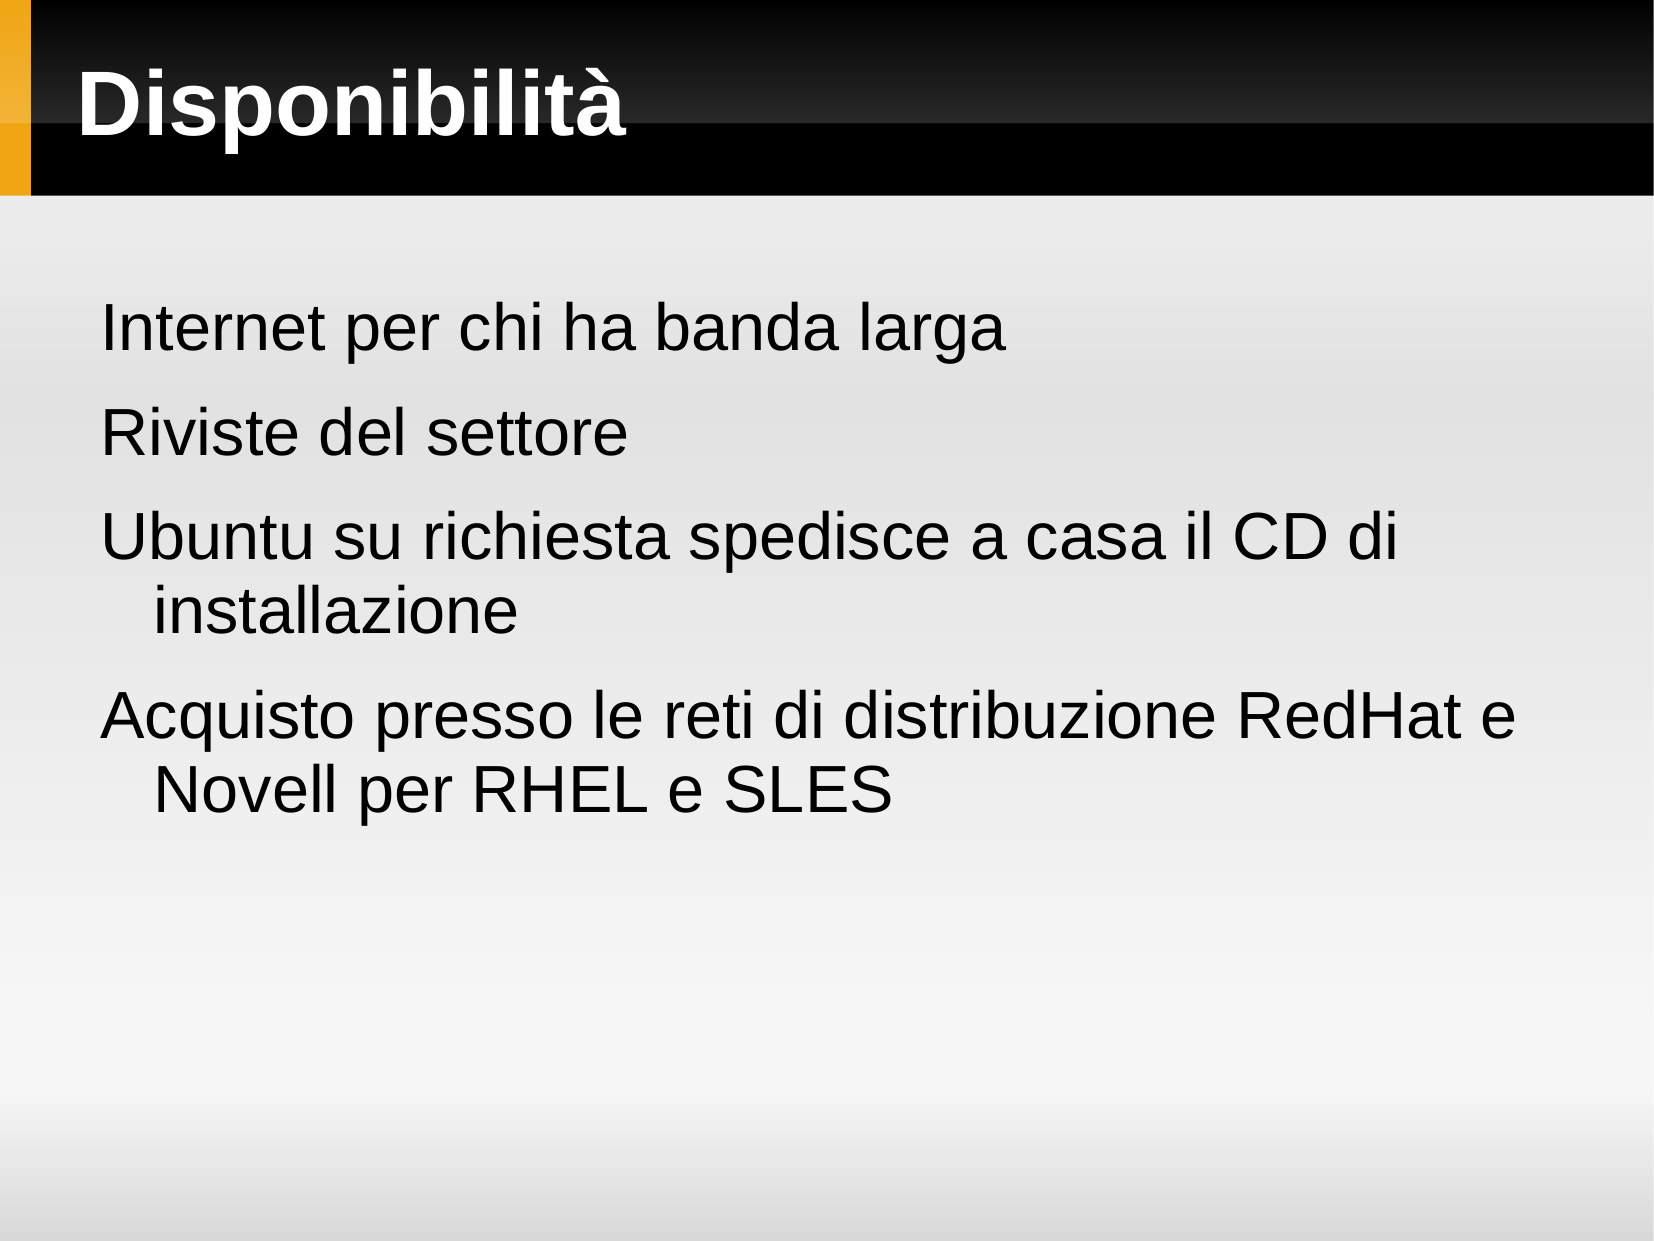

# Disponibilità
Internet per chi ha banda larga
Riviste del settore
Ubuntu su richiesta spedisce a casa il CD di installazione
Acquisto presso le reti di distribuzione RedHat e Novell per RHEL e SLES